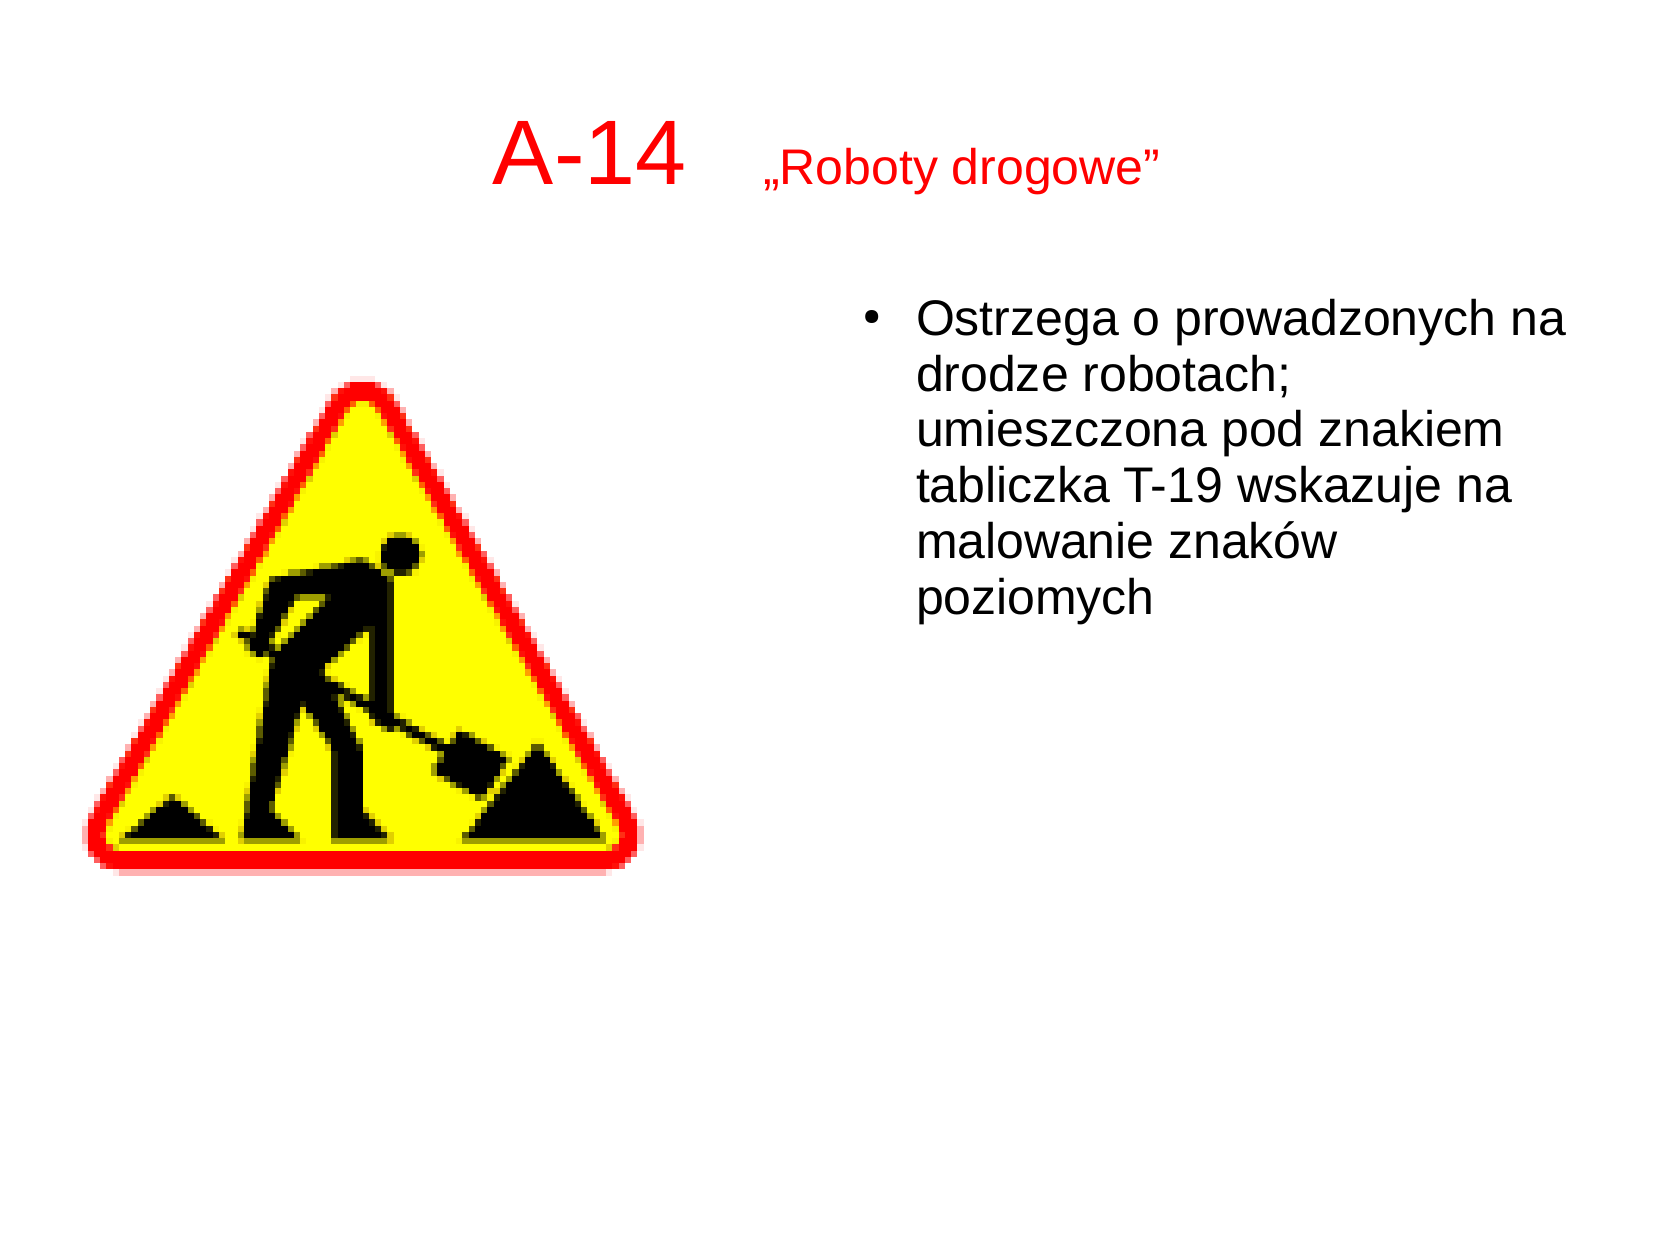

# A-14 „Roboty drogowe”
Ostrzega o prowadzonych na drodze robotach; umieszczona pod znakiem tabliczka T-19 wskazuje na malowanie znaków poziomych